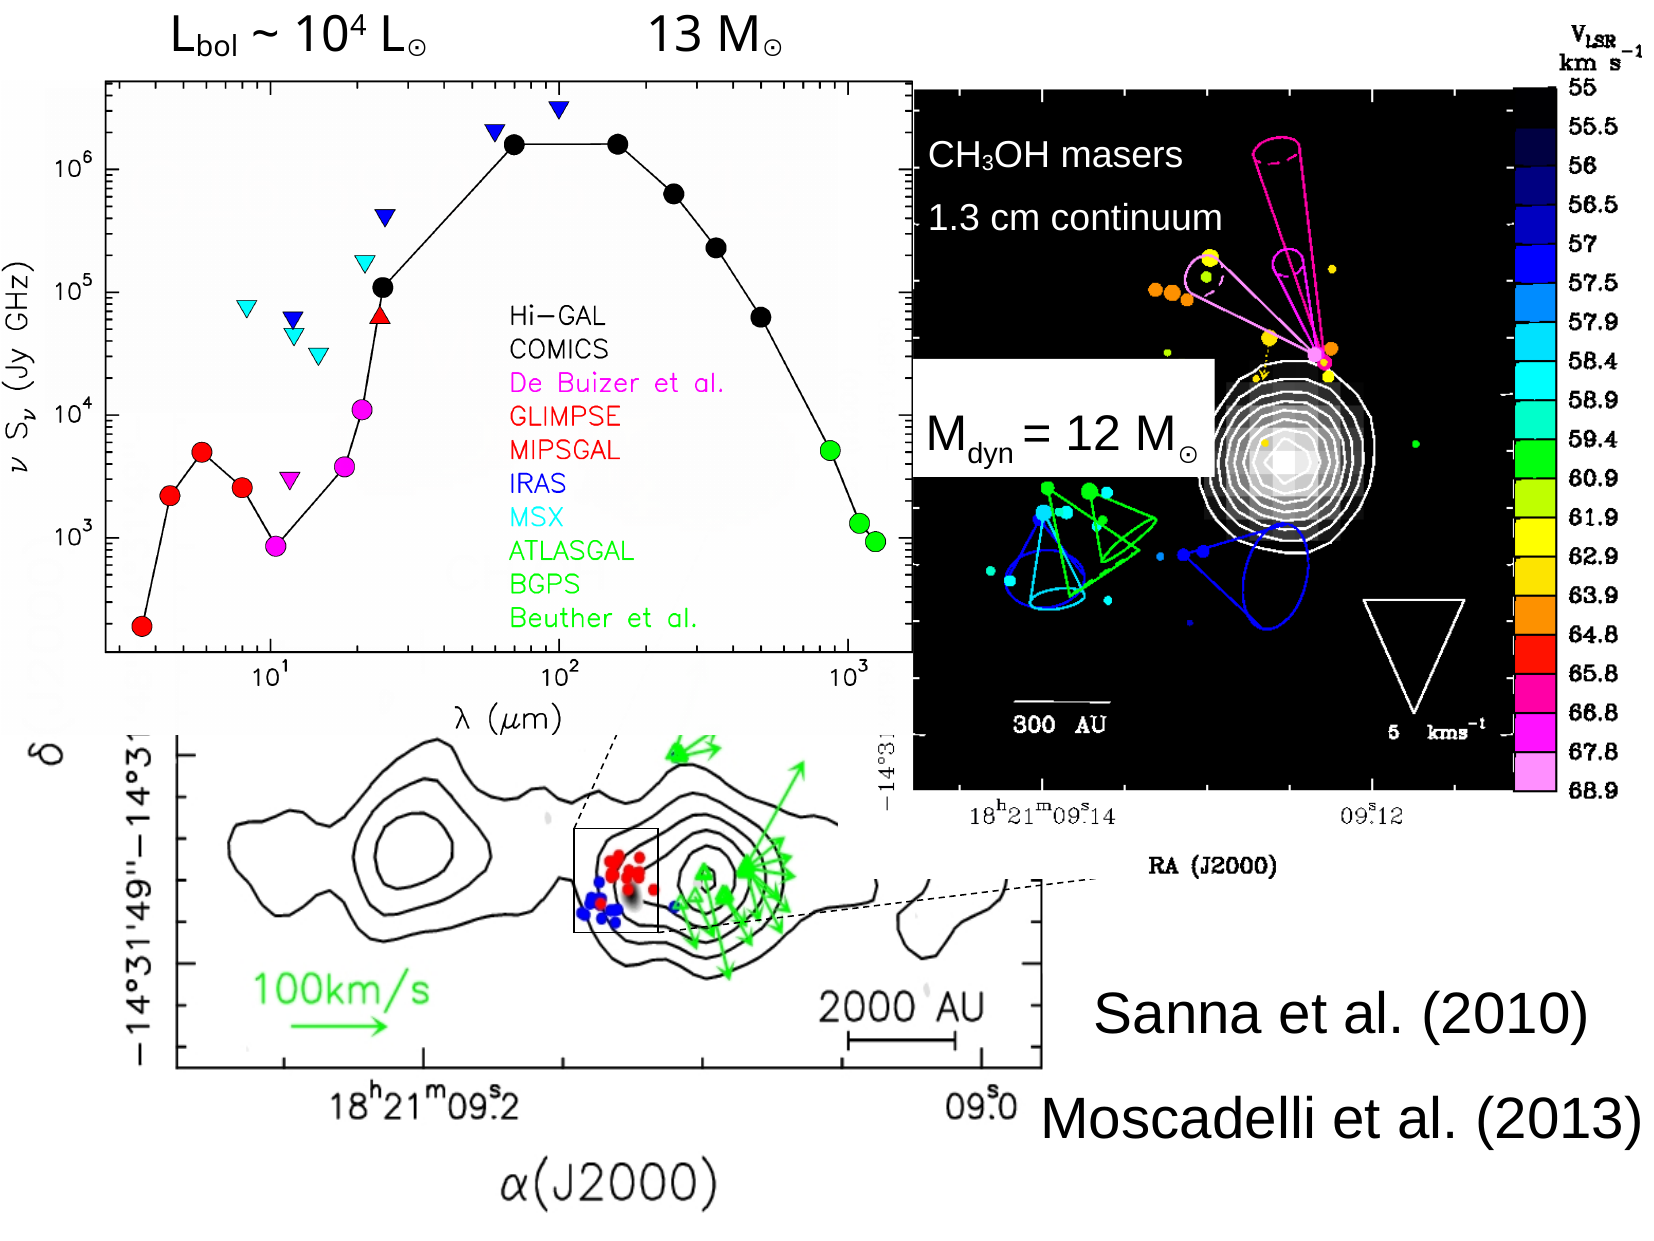

Lbol ~ 104 L⊙ 13 M⊙
CH3OH masers
1.3 cm continuum
G16.59-0.05 : 13 M⊙
Mdyn = 12 M⊙
CH3OH
H2O
Sanna et al. (2010)
Moscadelli et al. (2013)